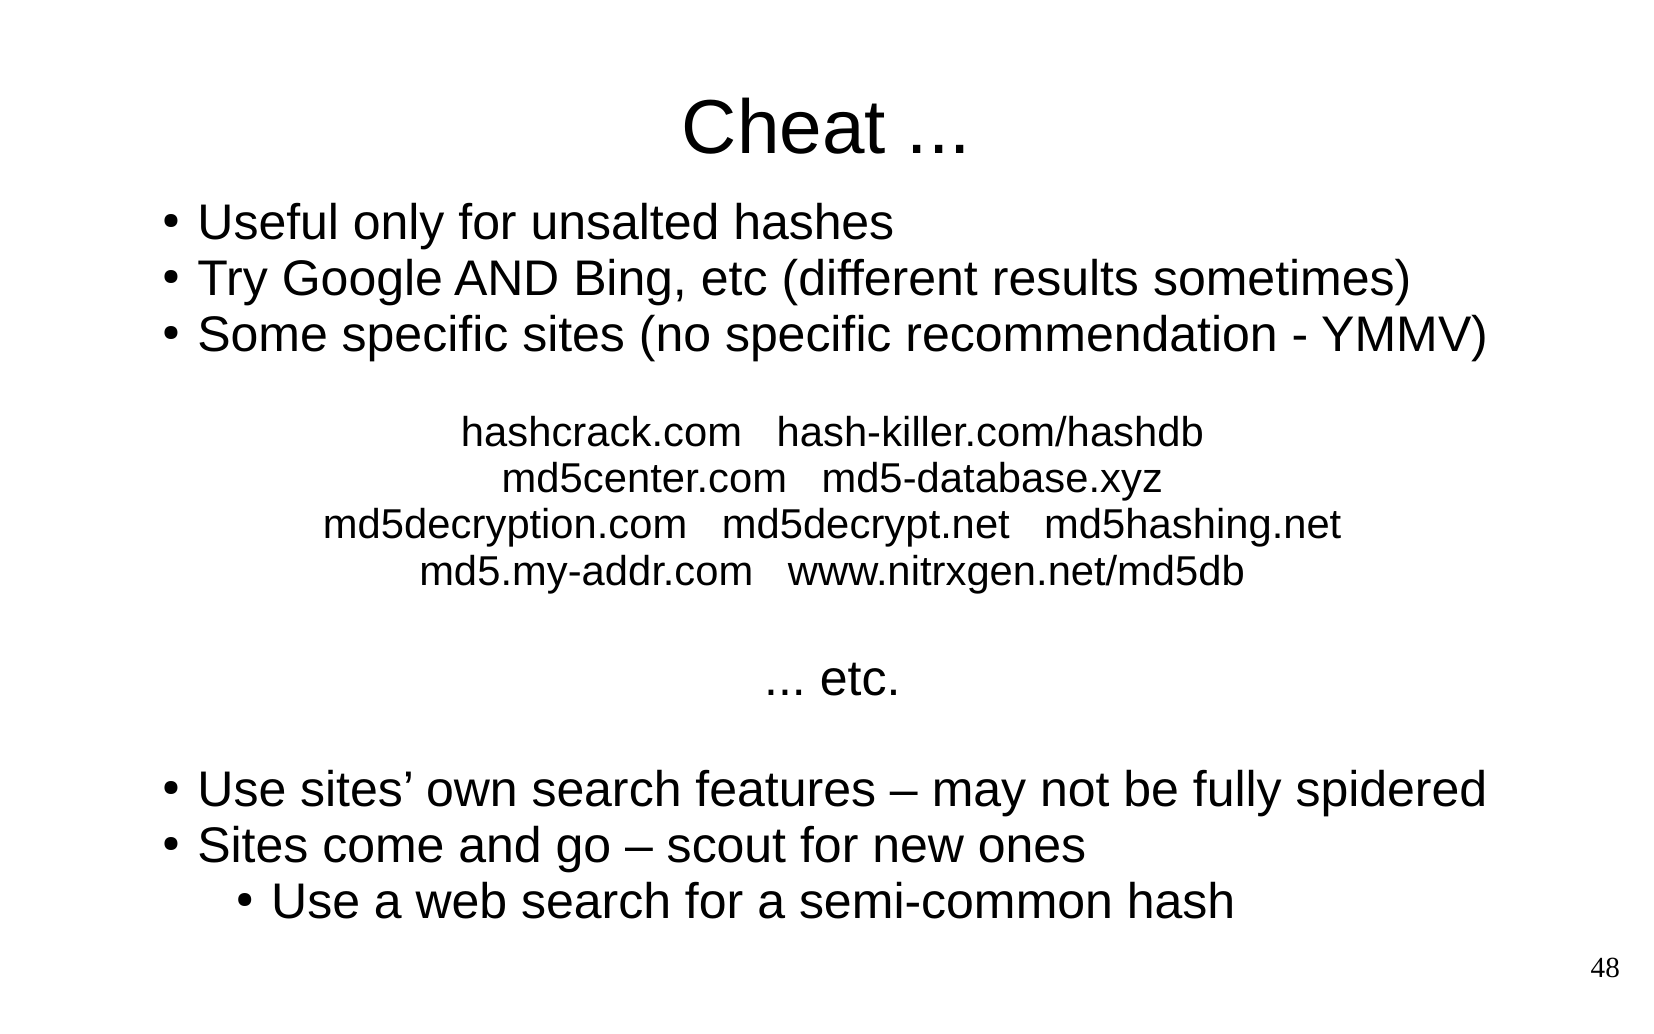

# Cheat ...
Useful only for unsalted hashes
Try Google AND Bing, etc (different results sometimes)
Some specific sites (no specific recommendation - YMMV)
hashcrack.com hash-killer.com/hashdb
md5center.com md5-database.xyz
md5decryption.com md5decrypt.net md5hashing.net
md5.my-addr.com www.nitrxgen.net/md5db
... etc.
Use sites’ own search features – may not be fully spidered
Sites come and go – scout for new ones
Use a web search for a semi-common hash